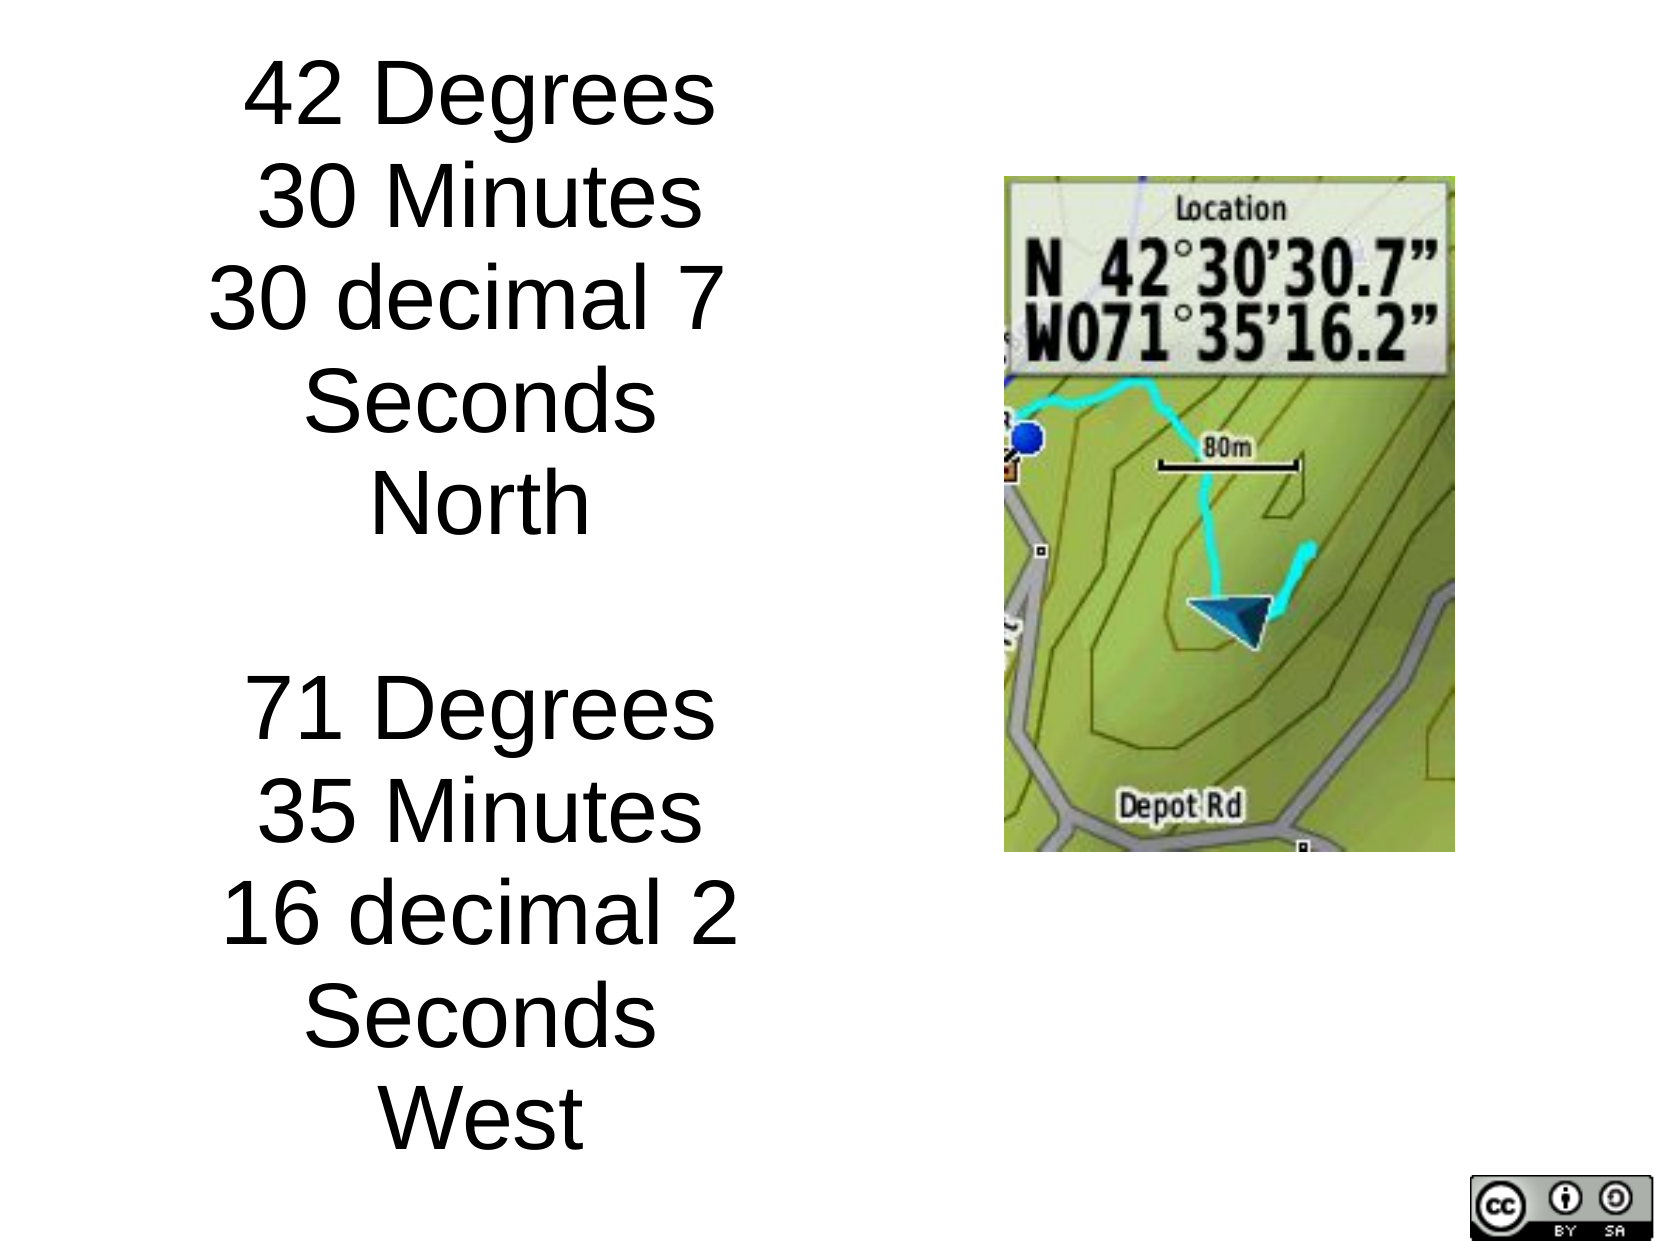

# 42 Degrees 30 Minutes 30 decimal 7 Seconds North 71 Degrees 35 Minutes 16 decimal 2 Seconds West